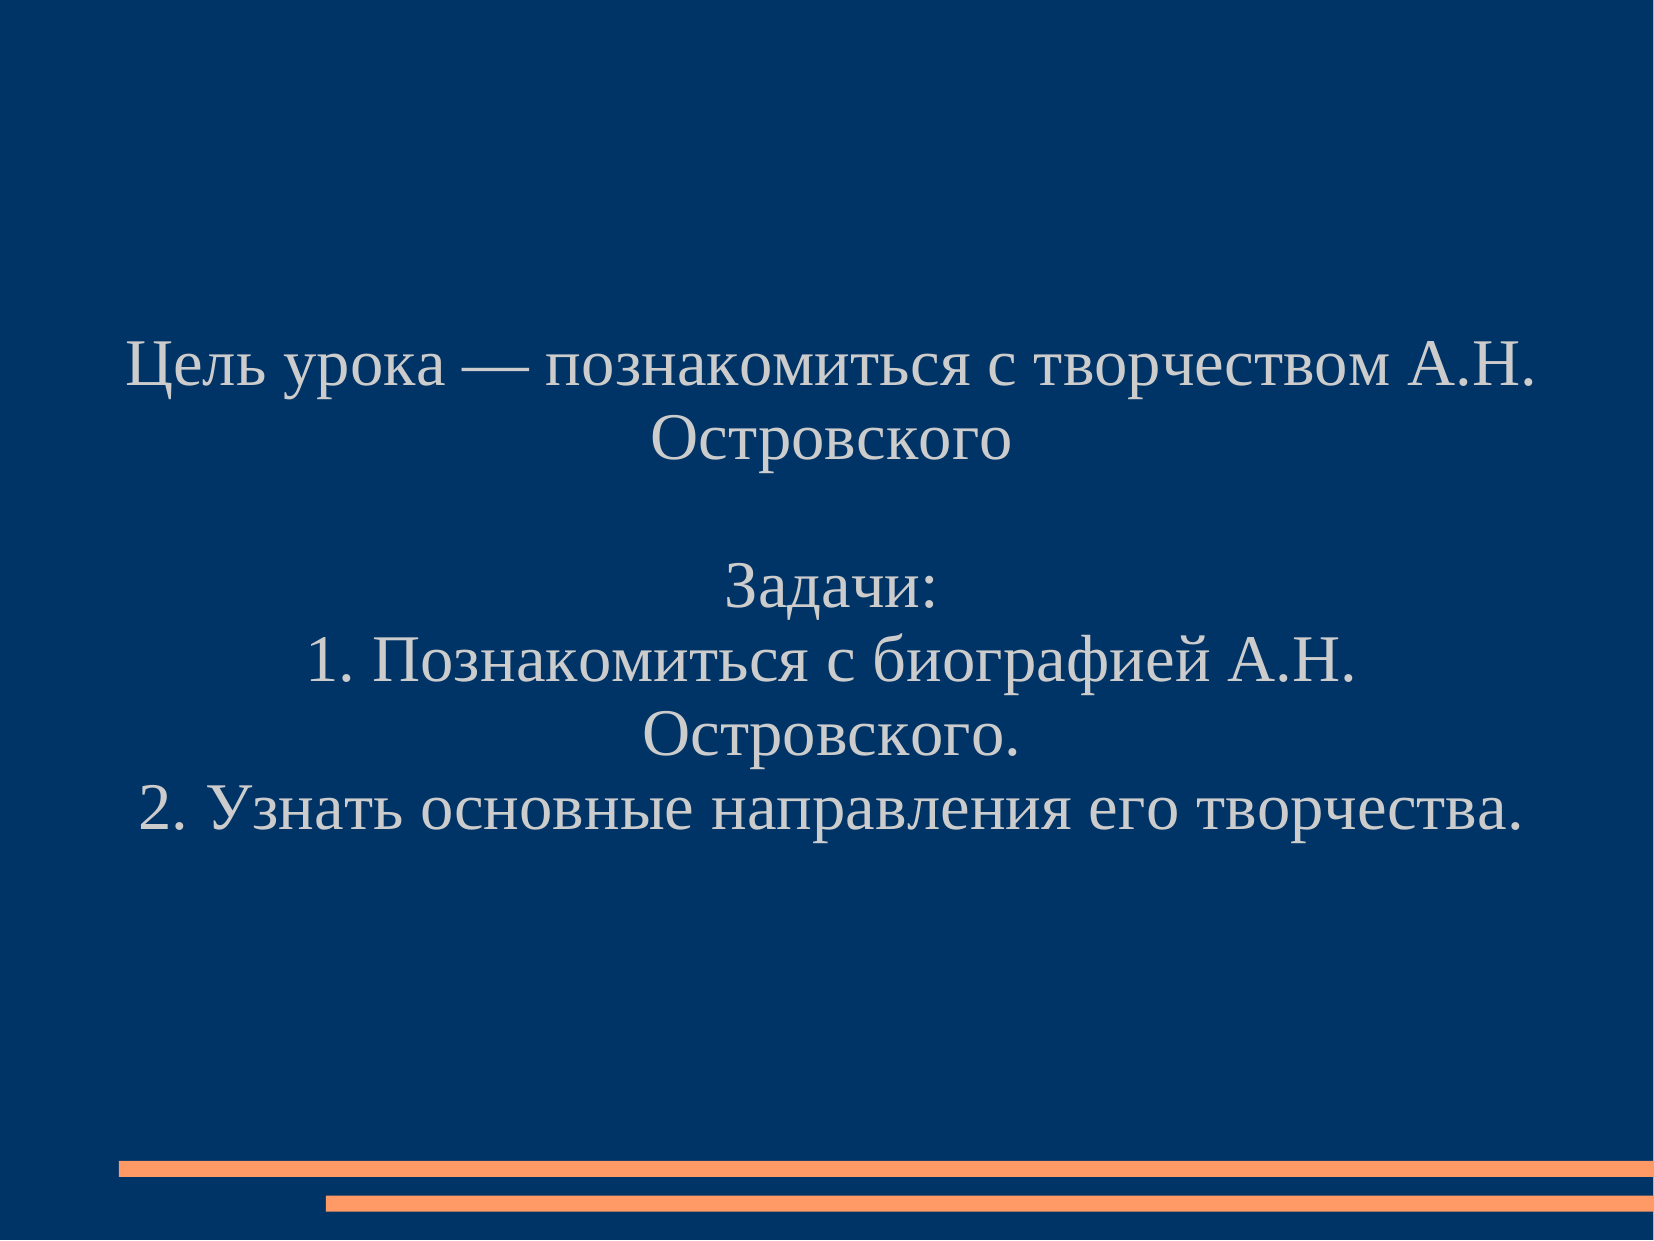

Цель урока — познакомиться с творчеством А.Н. Островского
Задачи:
1. Познакомиться с биографией А.Н. Островского.
2. Узнать основные направления его творчества.